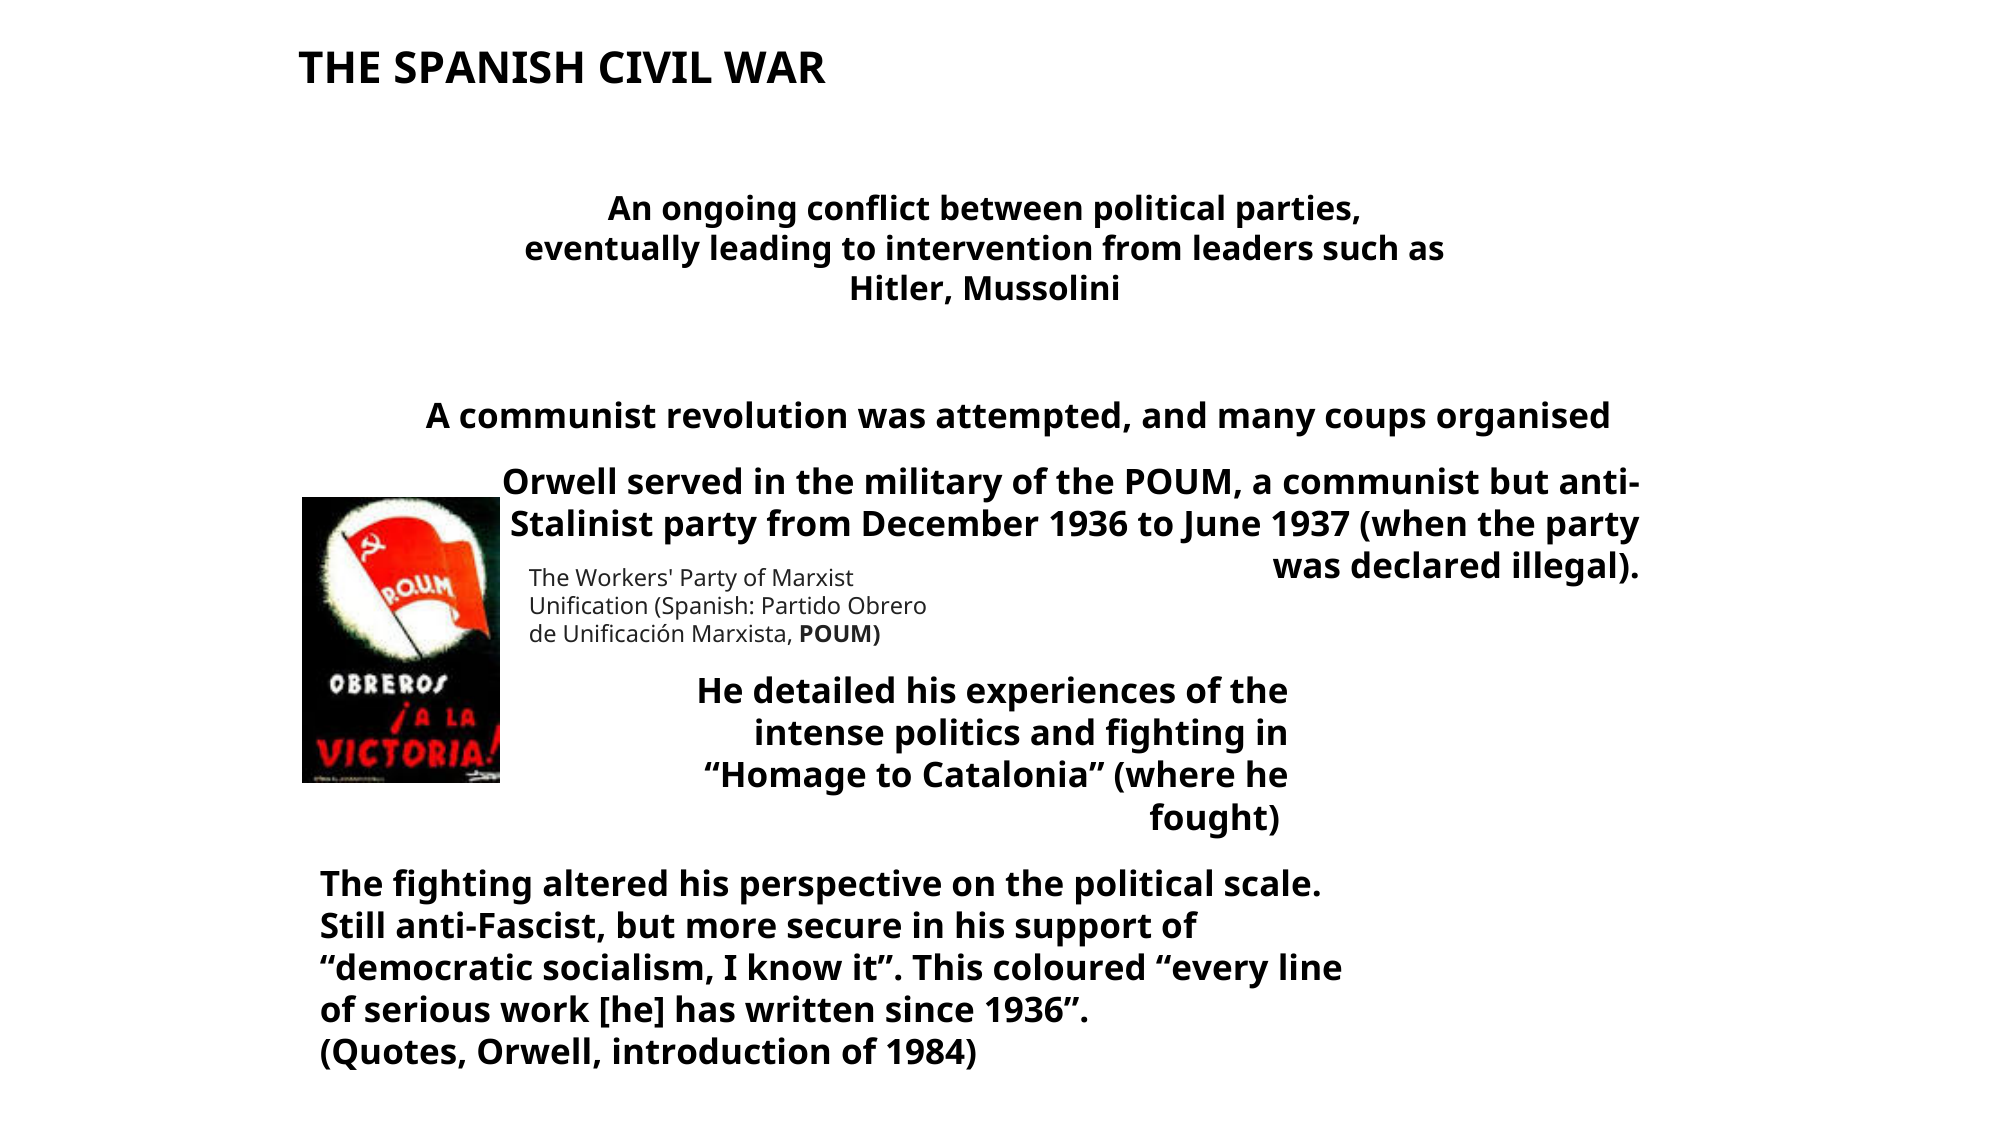

THE SPANISH CIVIL WAR
An ongoing conflict between political parties, eventually leading to intervention from leaders such as Hitler, Mussolini
A communist revolution was attempted, and many coups organised
Orwell served in the military of the POUM, a communist but anti-Stalinist party from December 1936 to June 1937 (when the party was declared illegal).
The Workers' Party of Marxist Unification (Spanish: Partido Obrero de Unificación Marxista, POUM)
He detailed his experiences of the intense politics and fighting in “Homage to Catalonia” (where he fought)
The fighting altered his perspective on the political scale. Still anti-Fascist, but more secure in his support of “democratic socialism, I know it”. This coloured “every line of serious work [he] has written since 1936”.
(Quotes, Orwell, introduction of 1984)